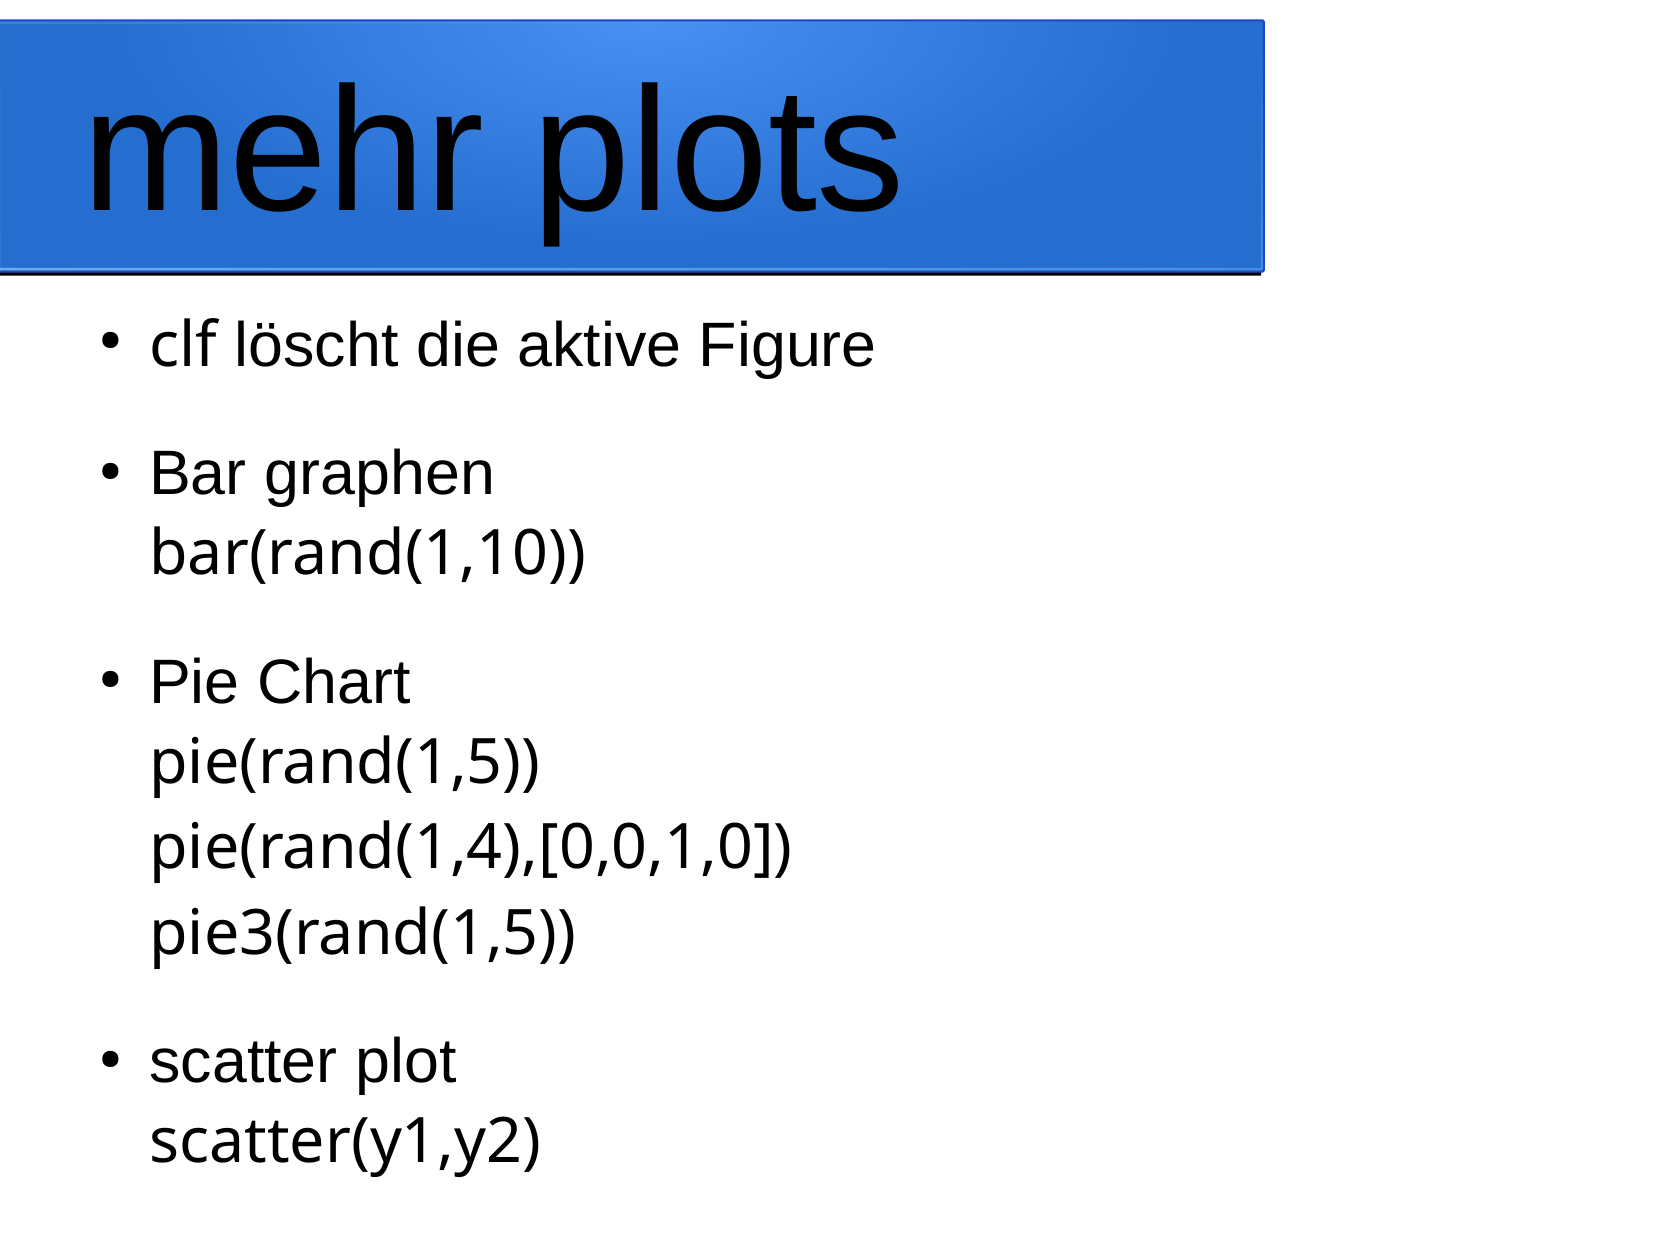

# mehr plots
clf löscht die aktive Figure
Bar graphen
bar(rand(1,10))
Pie Chart
pie(rand(1,5))
pie(rand(1,4),[0,0,1,0])
pie3(rand(1,5))
scatter plot
scatter(y1,y2)